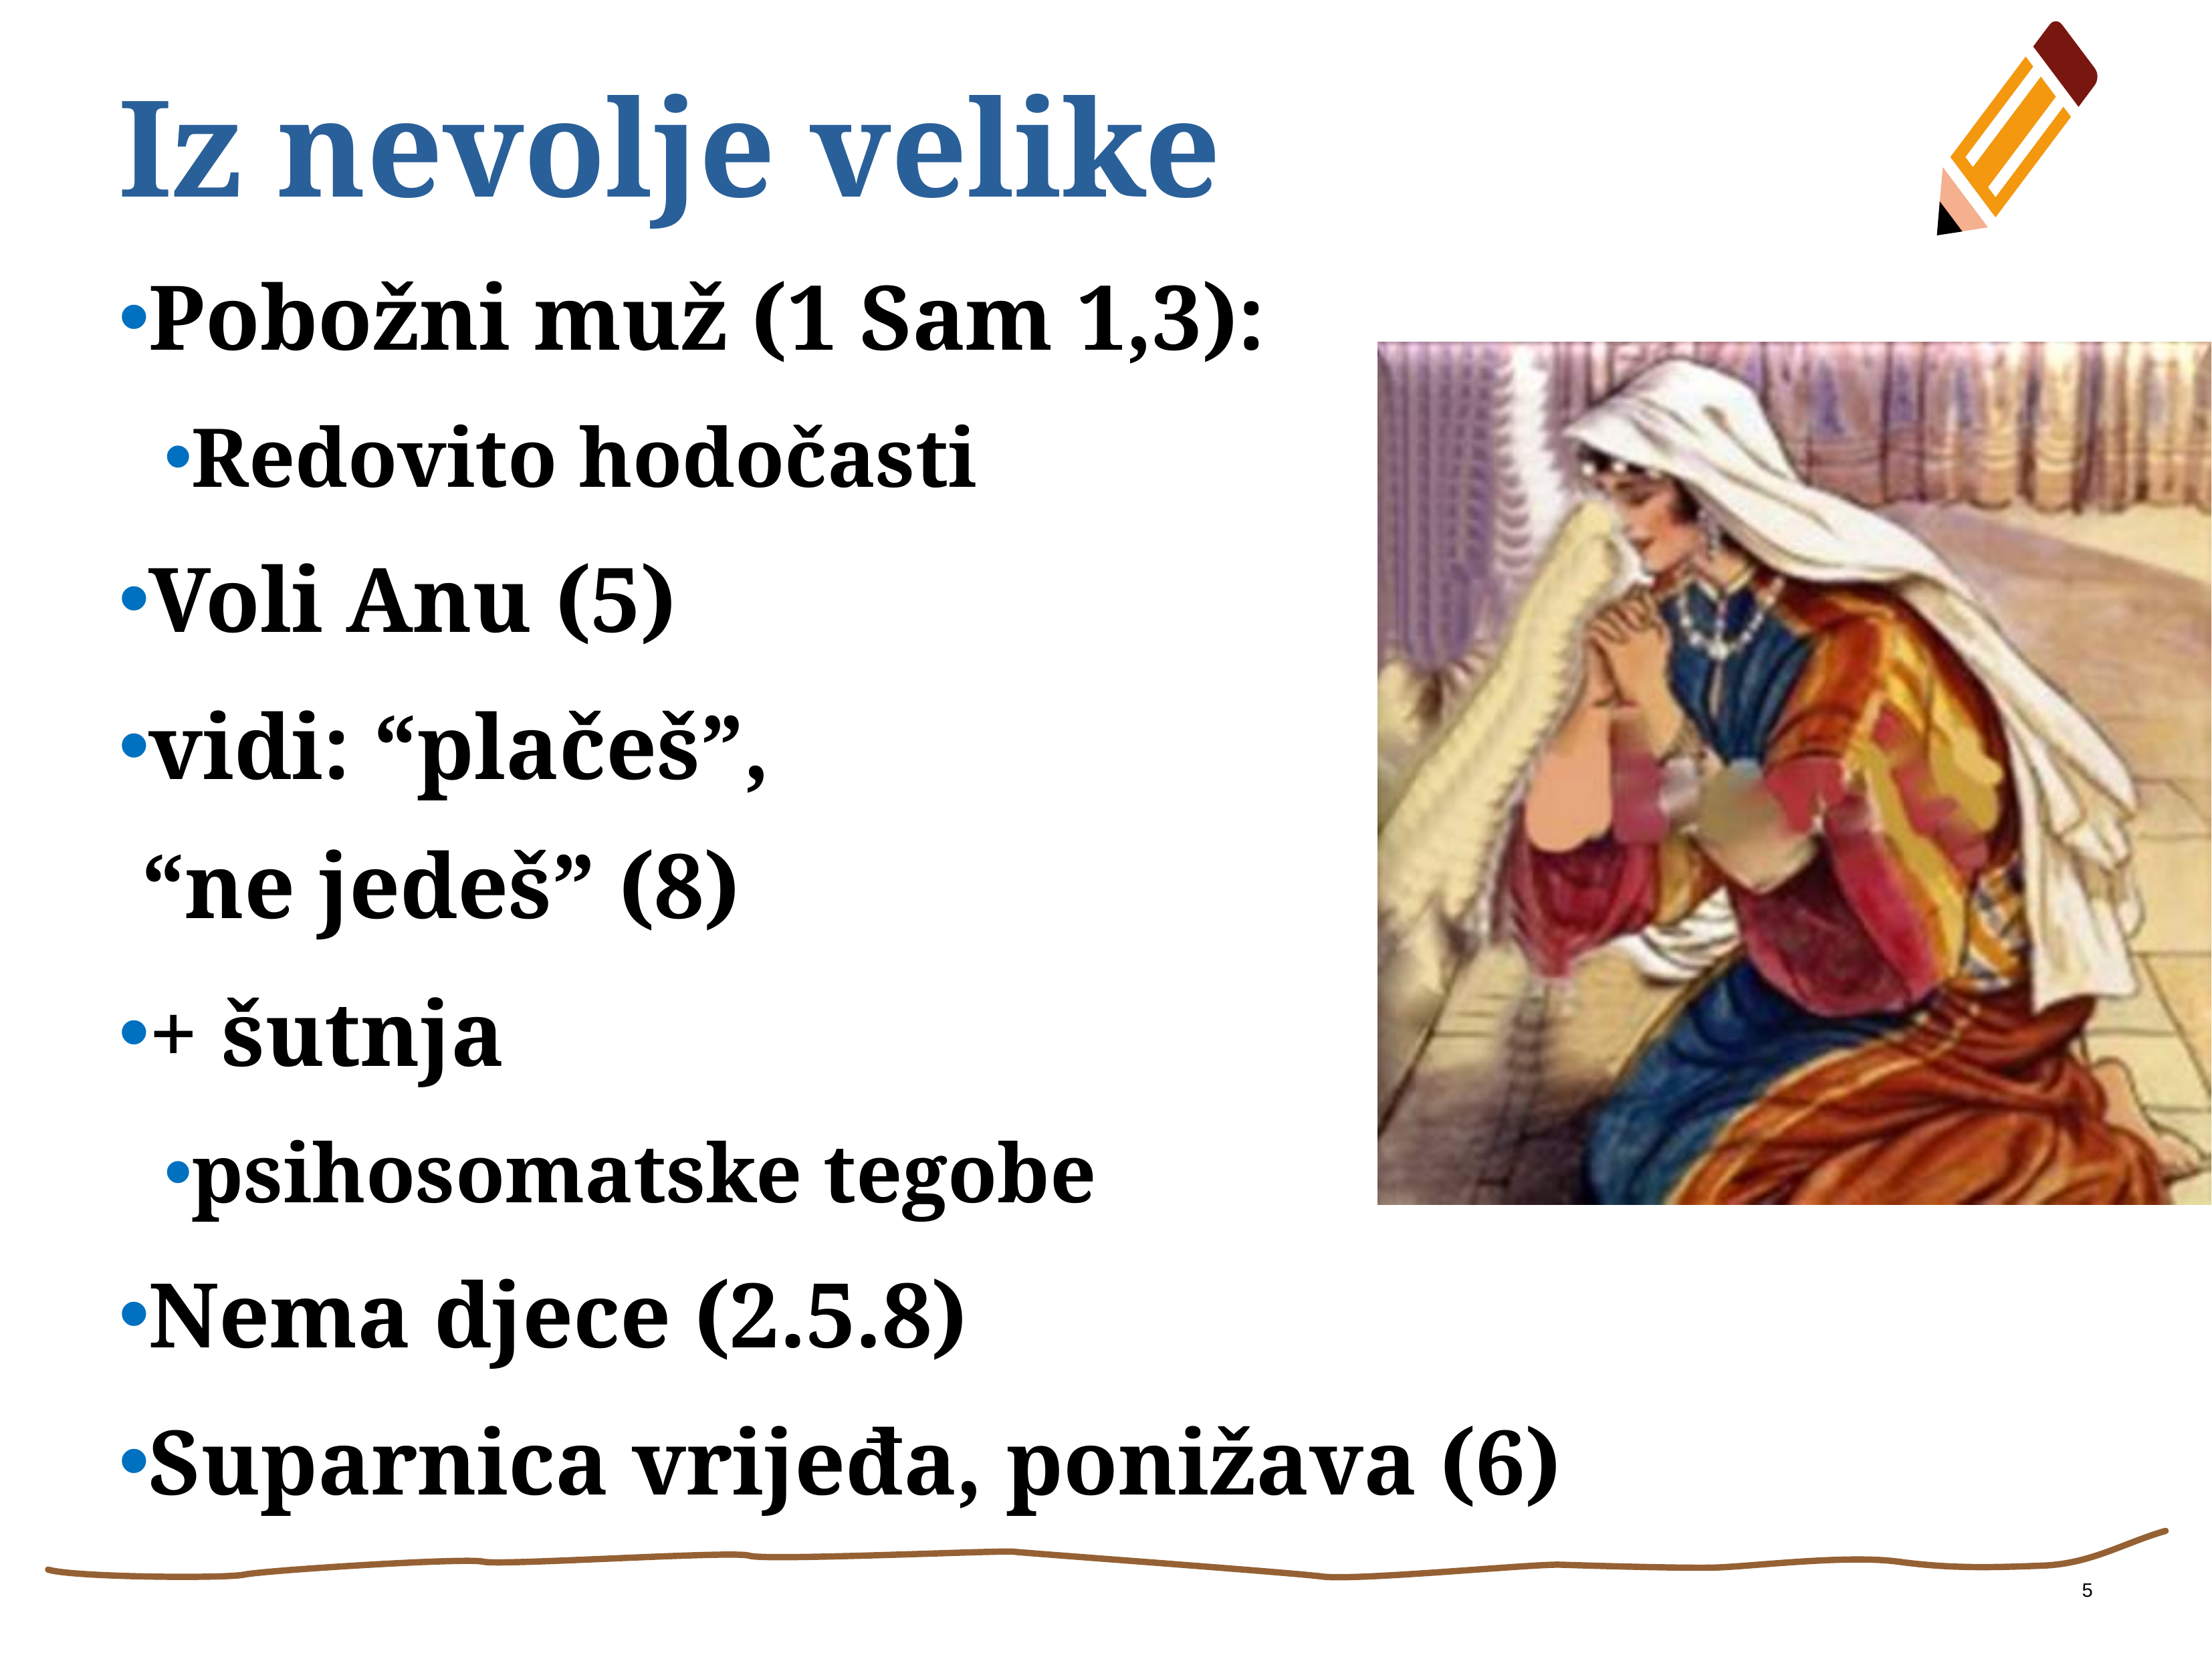

# Iz nevolje velike
Pobožni muž (1 Sam 1,3):
Redovito hodočasti
Voli Anu (5)
vidi: “plačeš”,
“ne jedeš” (8)
+ šutnja
psihosomatske tegobe
Nema djece (2.5.8)
Suparnica vrijeđa, ponižava (6)
5